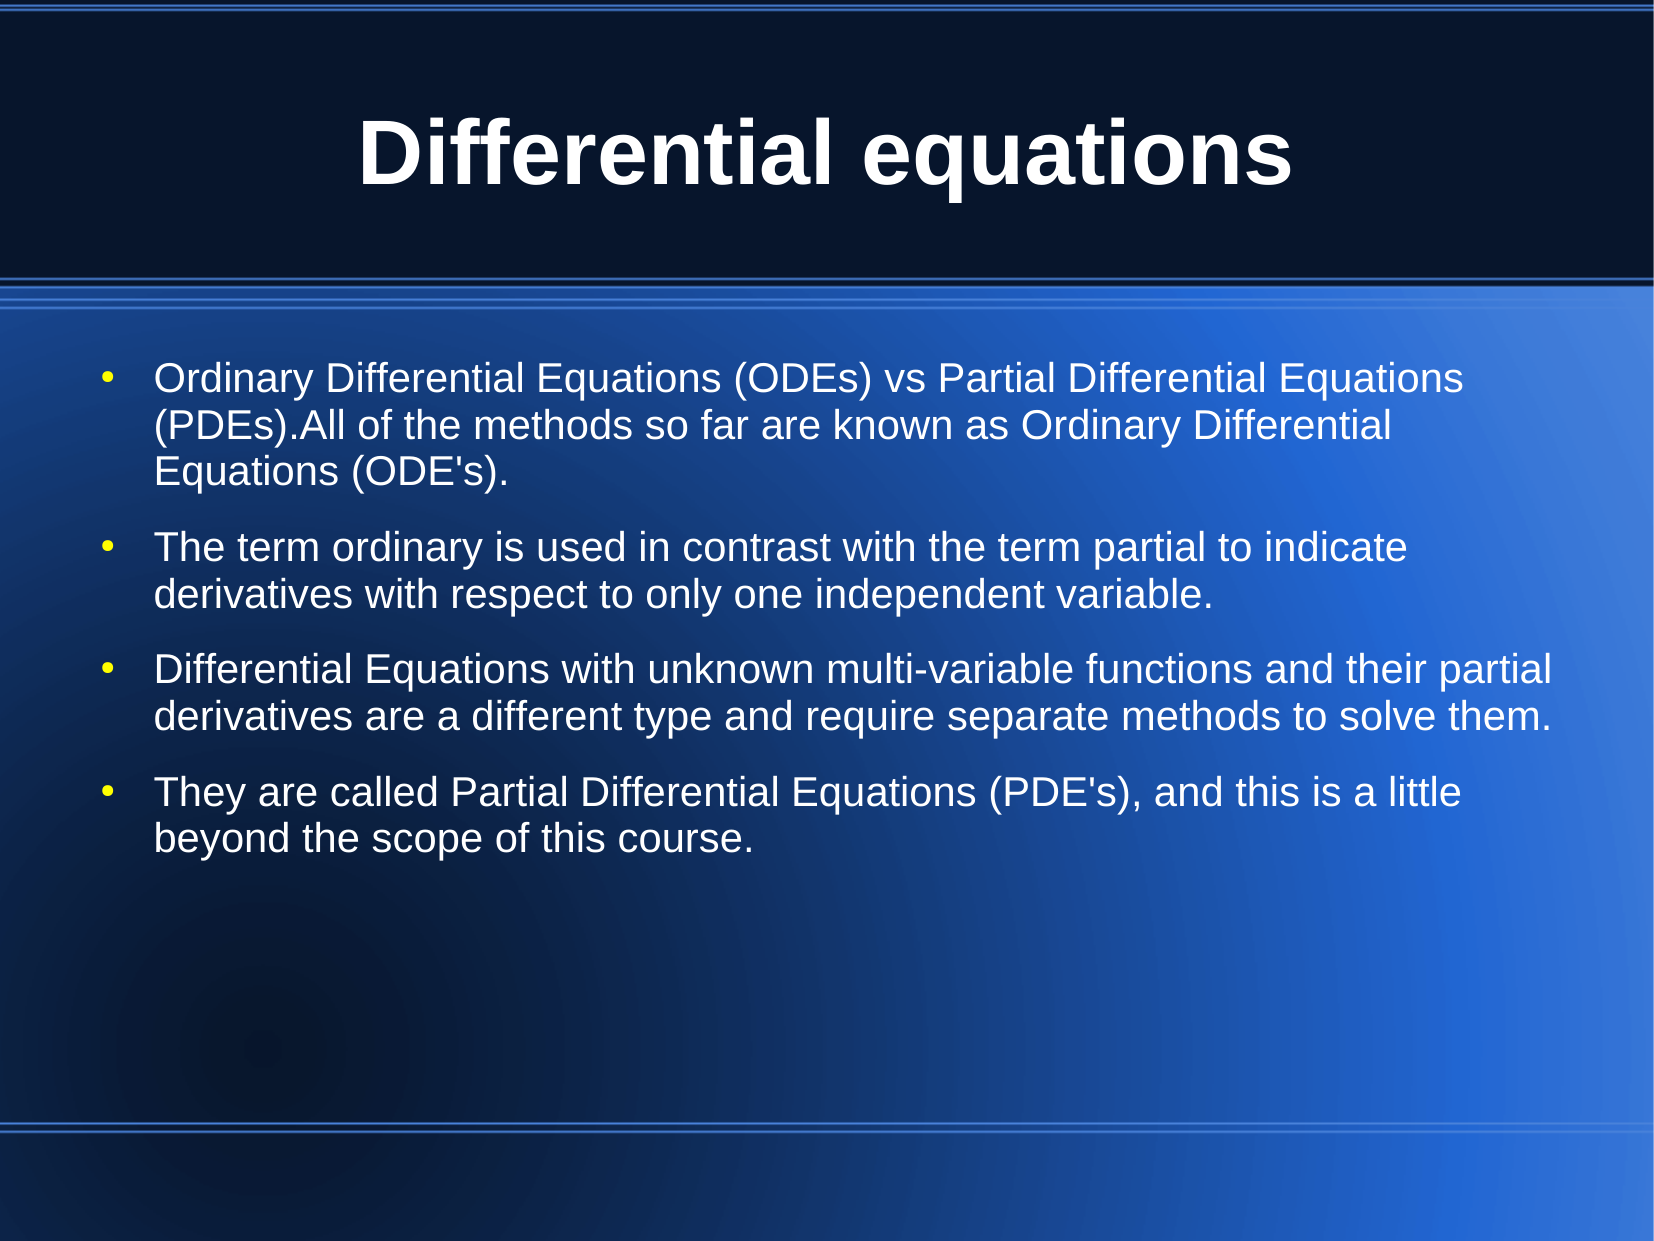

# Differential equations
Ordinary Differential Equations (ODEs) vs Partial Differential Equations (PDEs).All of the methods so far are known as Ordinary Differential Equations (ODE's).
The term ordinary is used in contrast with the term partial to indicate derivatives with respect to only one independent variable.
Differential Equations with unknown multi-variable functions and their partial derivatives are a different type and require separate methods to solve them.
They are called Partial Differential Equations (PDE's), and this is a little beyond the scope of this course.